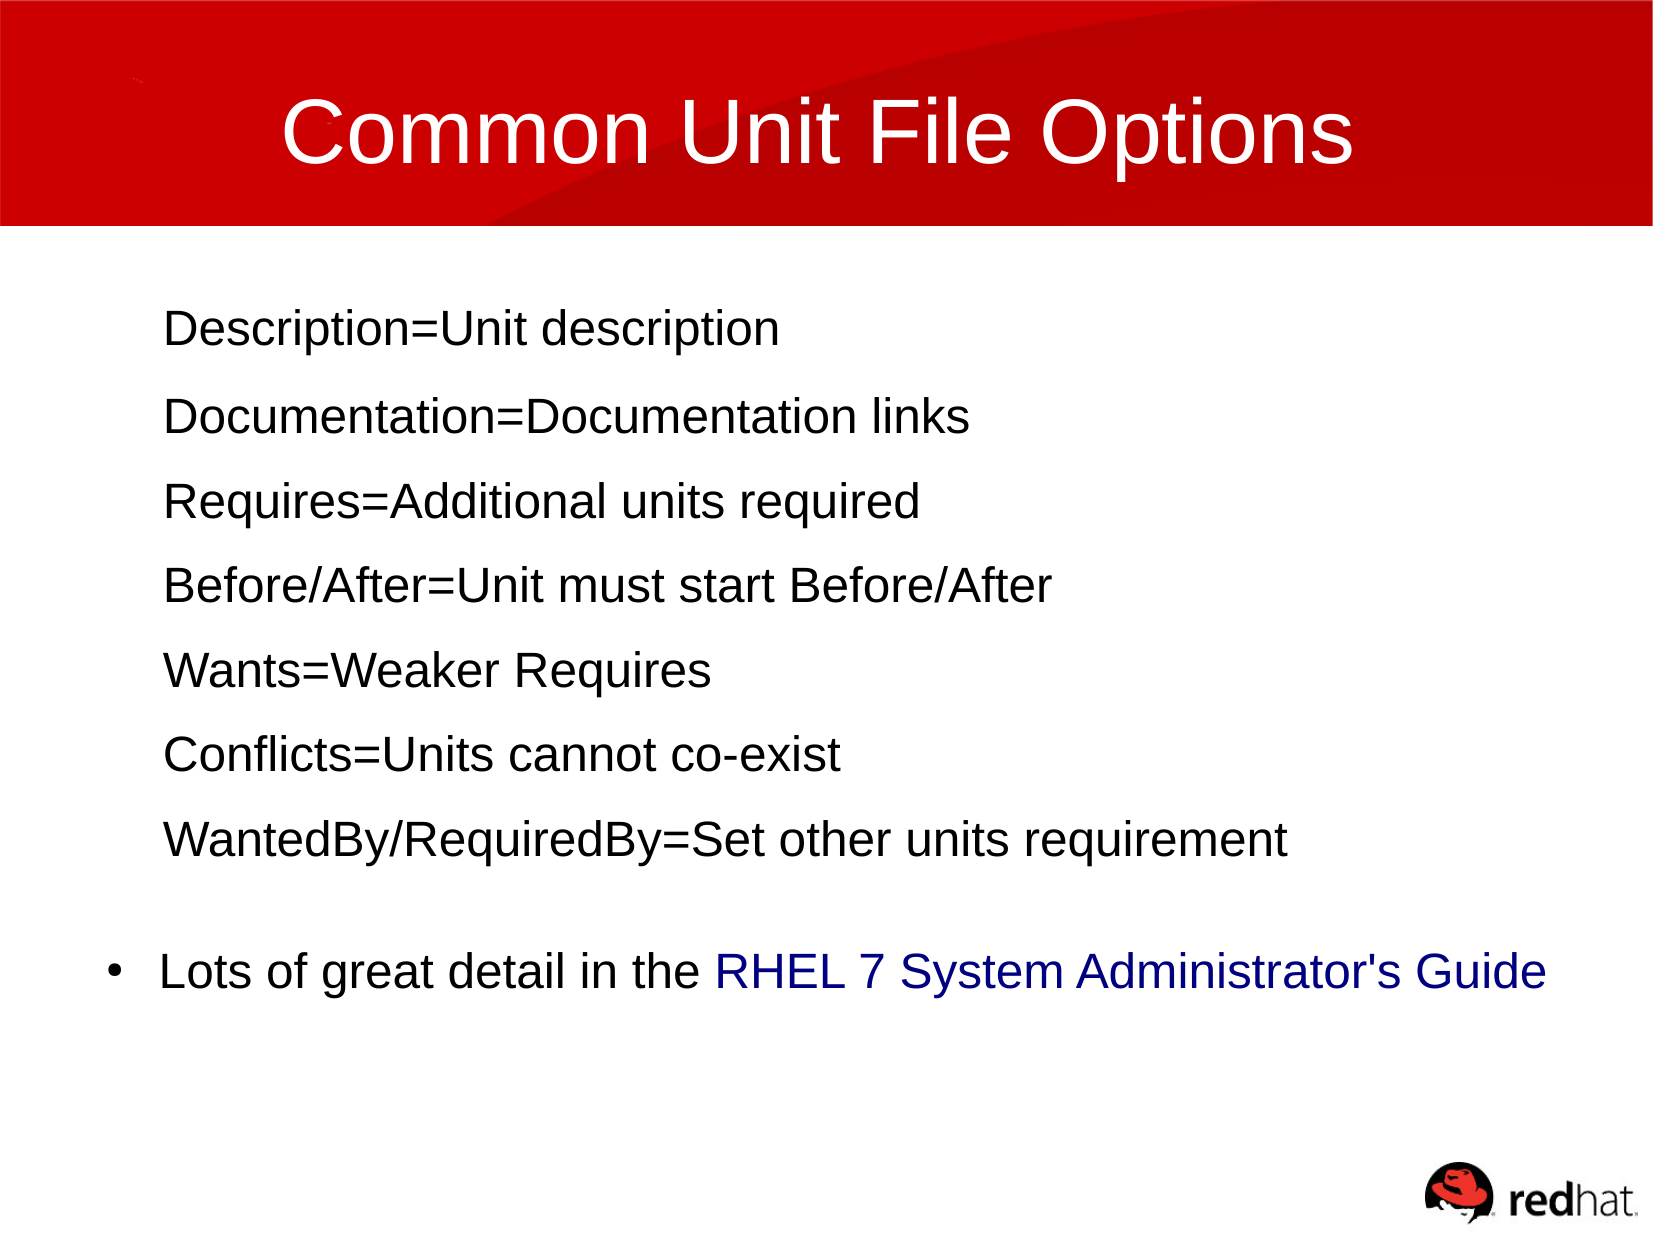

# Common Unit File Options
 		Description=Unit description
 		Documentation=Documentation links
 		Requires=Additional units required
 		Before/After=Unit must start Before/After
 		Wants=Weaker Requires
 		Conflicts=Units cannot co-exist
 		WantedBy/RequiredBy=Set other units requirement
Lots of great detail in the RHEL 7 System Administrator's Guide